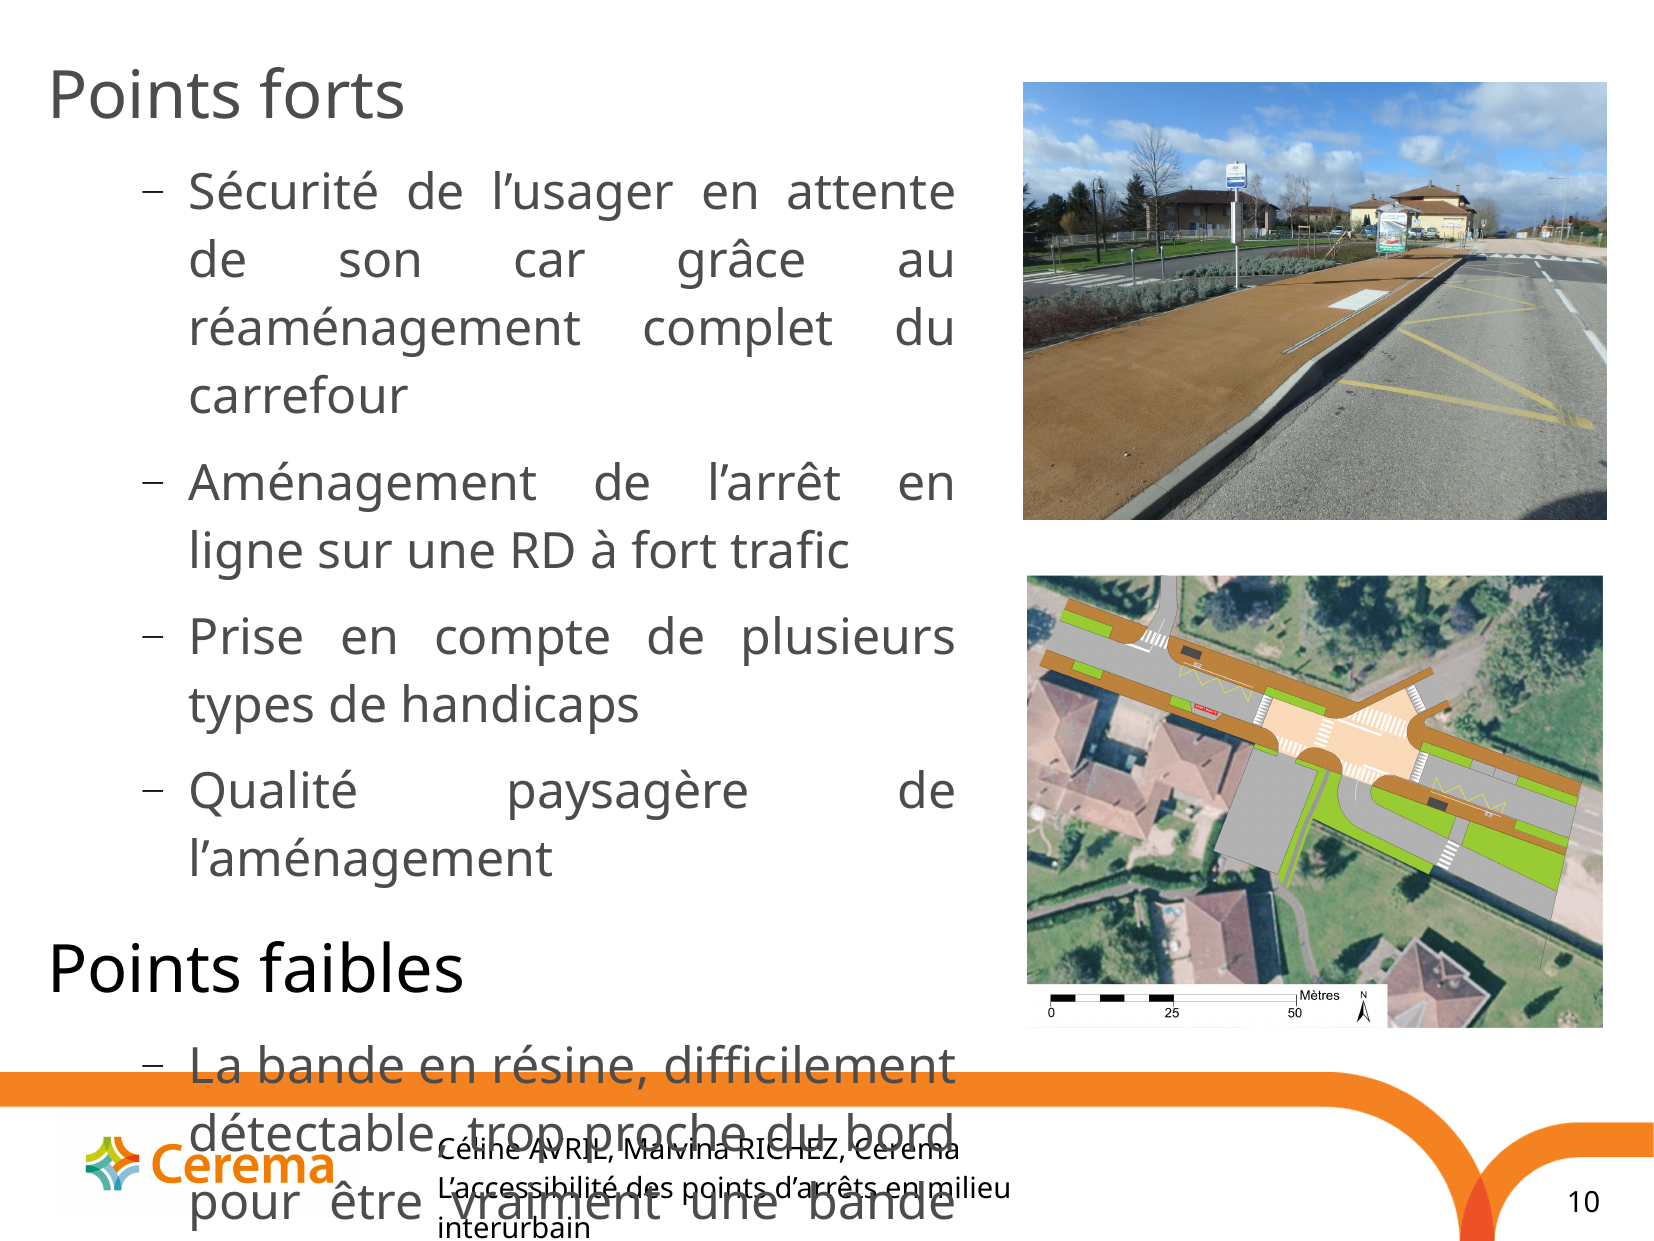

# Points forts
Sécurité de l’usager en attente de son car grâce au réaménagement complet du carrefour
Aménagement de l’arrêt en ligne sur une RD à fort trafic
Prise en compte de plusieurs types de handicaps
Qualité paysagère de l’aménagement
Points faibles
La bande en résine, difficilement détectable, trop proche du bord pour être vraiment une bande de guidage, et trop peu contrastée pour jouer le rôle de bande de sécurité
La hauteur de quai (21 cm) semble poser quelques problèmes d’exploitation (balayage du nez de car sur le quai, blocage des portes sur certains cars en charge)
Une BEV normalisée utilisée pour marquer la porte avant
10